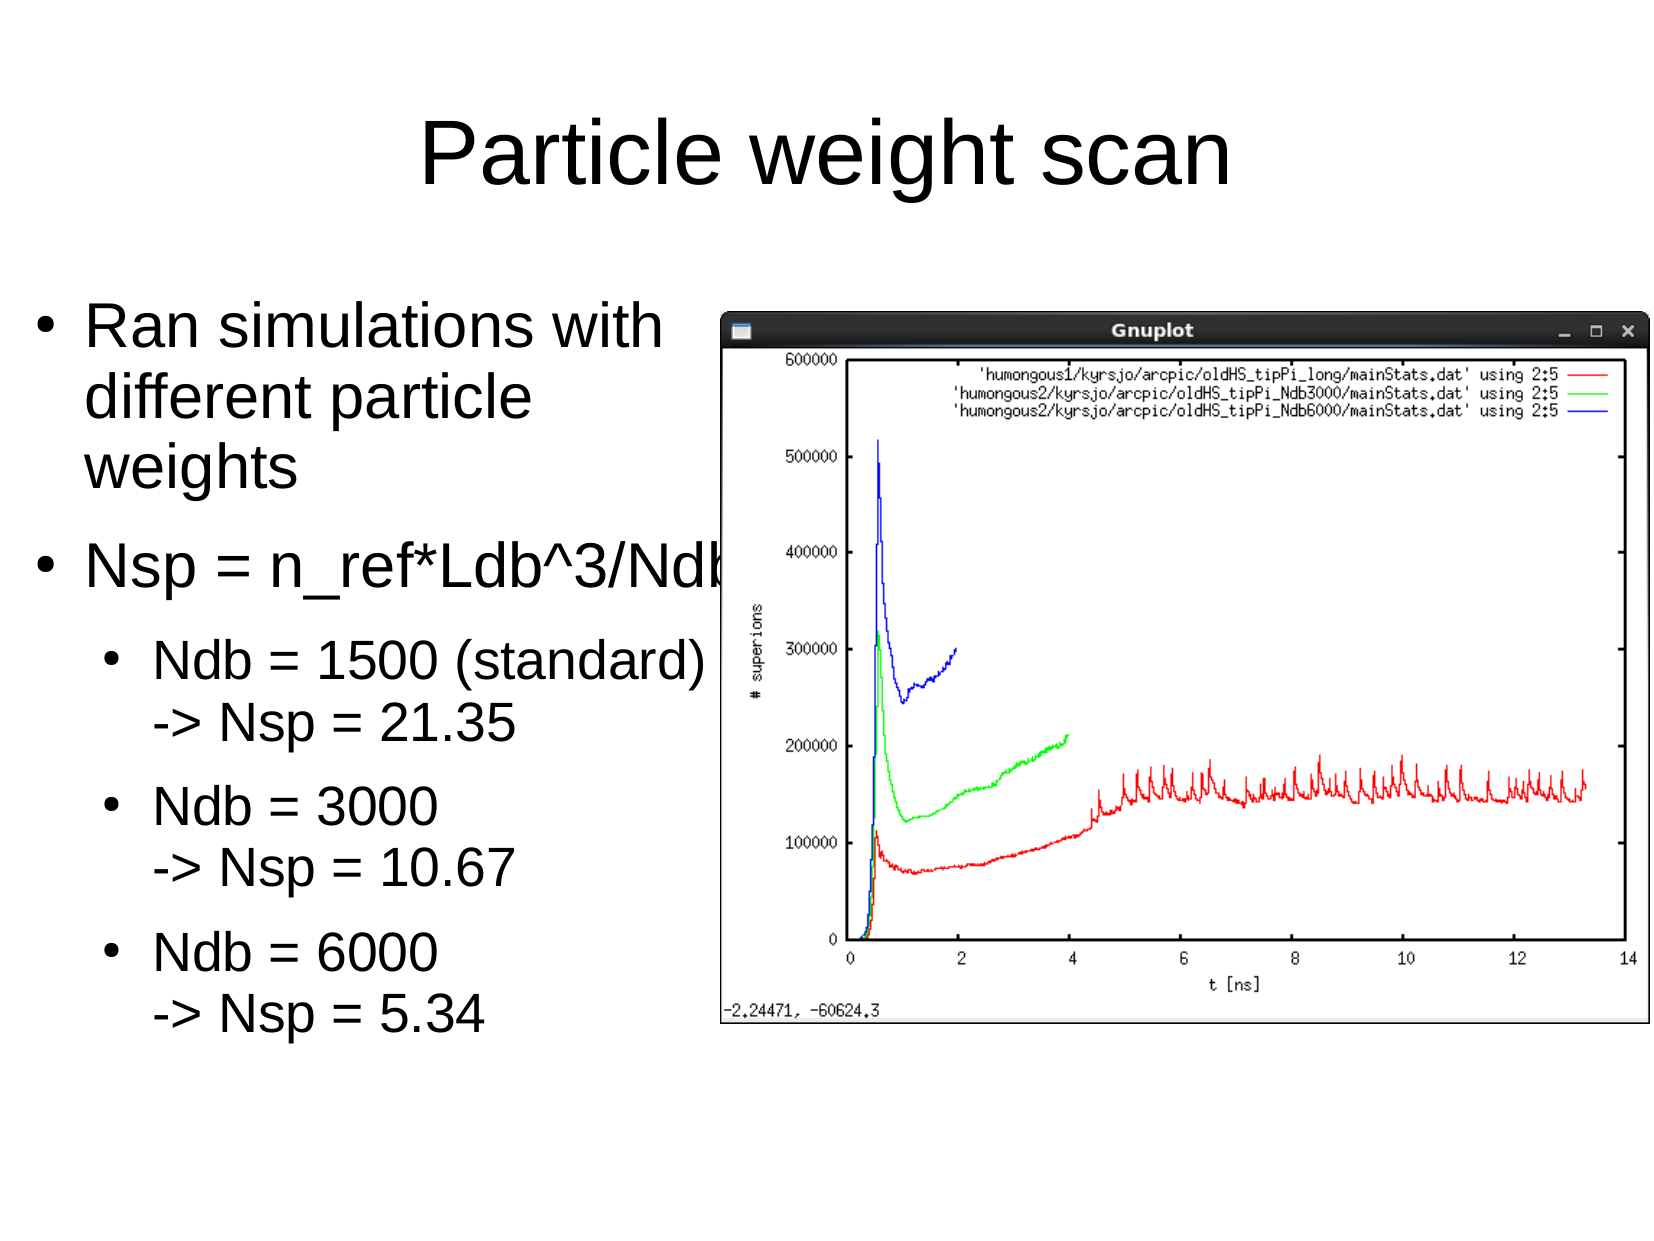

# Particle weight scan
Ran simulations with different particle weights
Nsp = n_ref*Ldb^3/Ndb
Ndb = 1500 (standard)
-> Nsp = 21.35
Ndb = 3000
-> Nsp = 10.67
Ndb = 6000
-> Nsp = 5.34